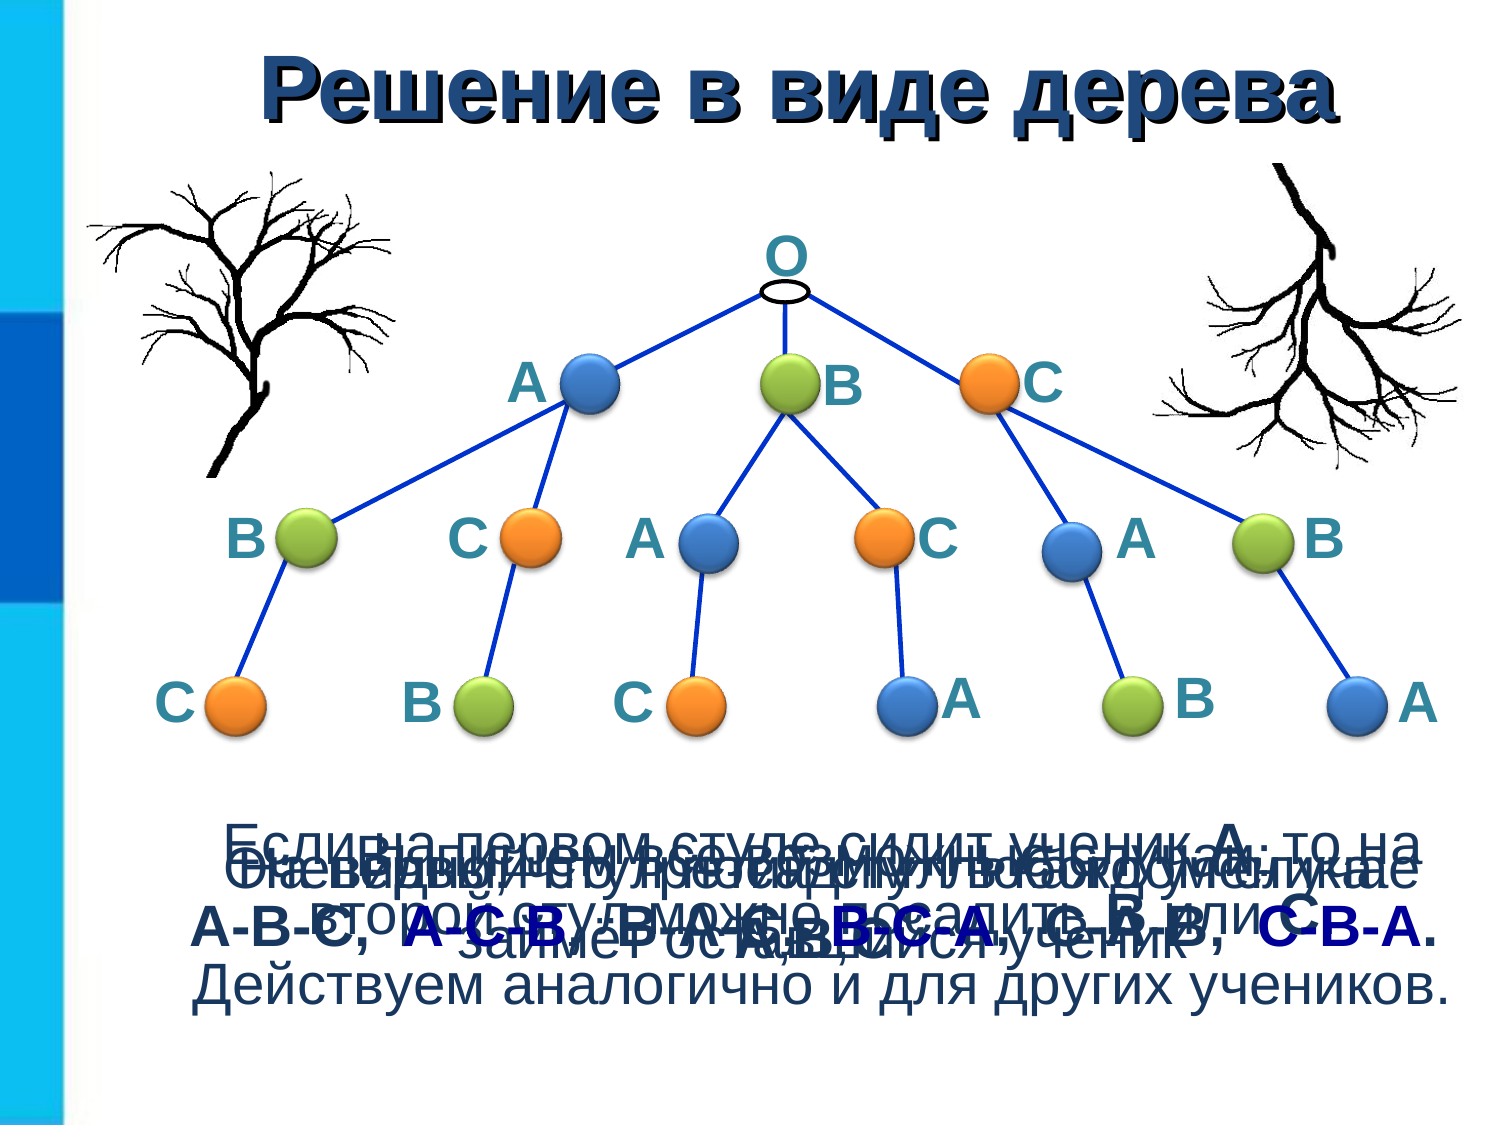

# Решение в виде дерева
О
А
С
В
В
С
А
С
А
В
А
В
С
В
С
А
Если на первом стуле сидит ученик А, то на второй стул можно посадить В или С. Действуем аналогично и для других учеников.
Выпишем все возможные случаи:
А-В-С, А-С-В, В-А-С, В-С-А, С-А-В, С-В-А.
Очевидно, что третий стул в каждом случае займёт оставшийся ученик
На первый стул посадим любого ученика: А,В,С